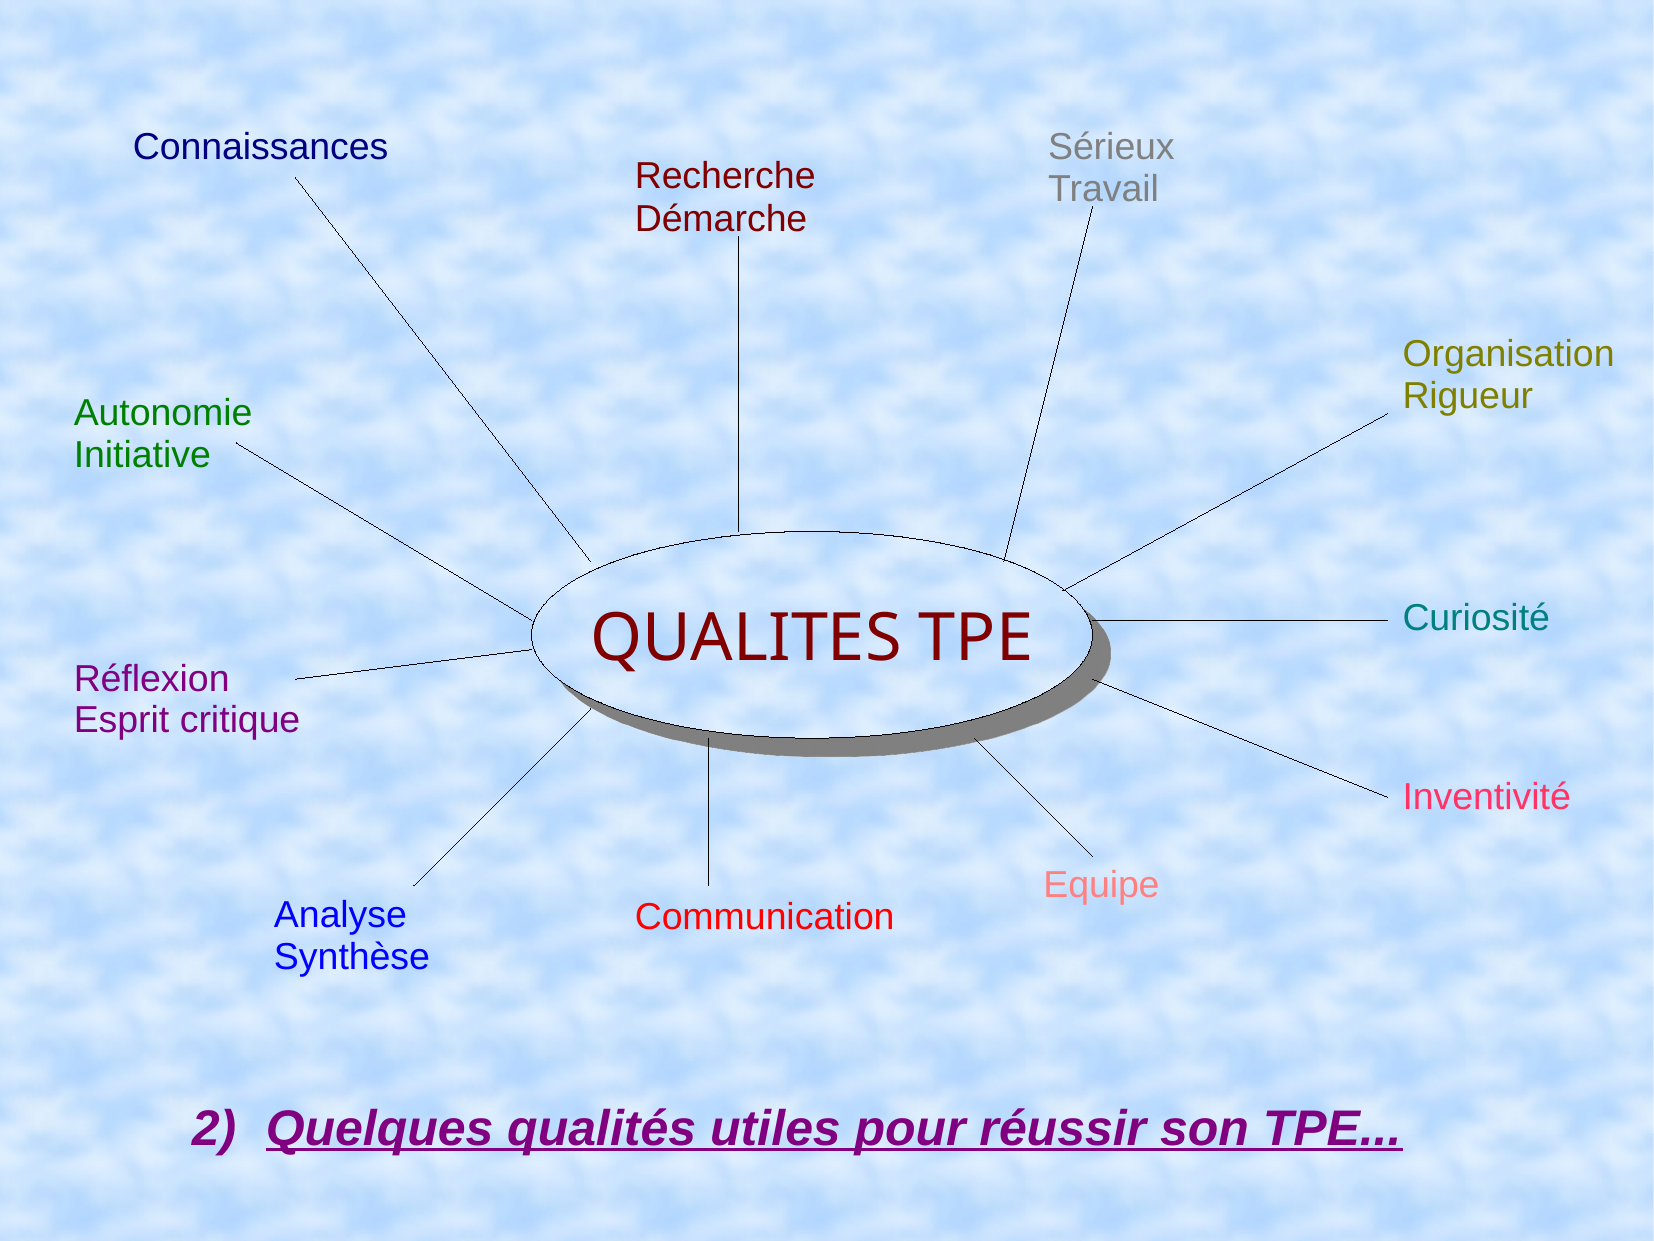

Connaissances
Sérieux
Travail
Recherche
Démarche
Organisation
Rigueur
Autonomie
Initiative
QUALITES TPE
Curiosité
Réflexion
Esprit critique
Inventivité
Equipe
Analyse
Synthèse
Communication
2)	Quelques qualités utiles pour réussir son TPE...